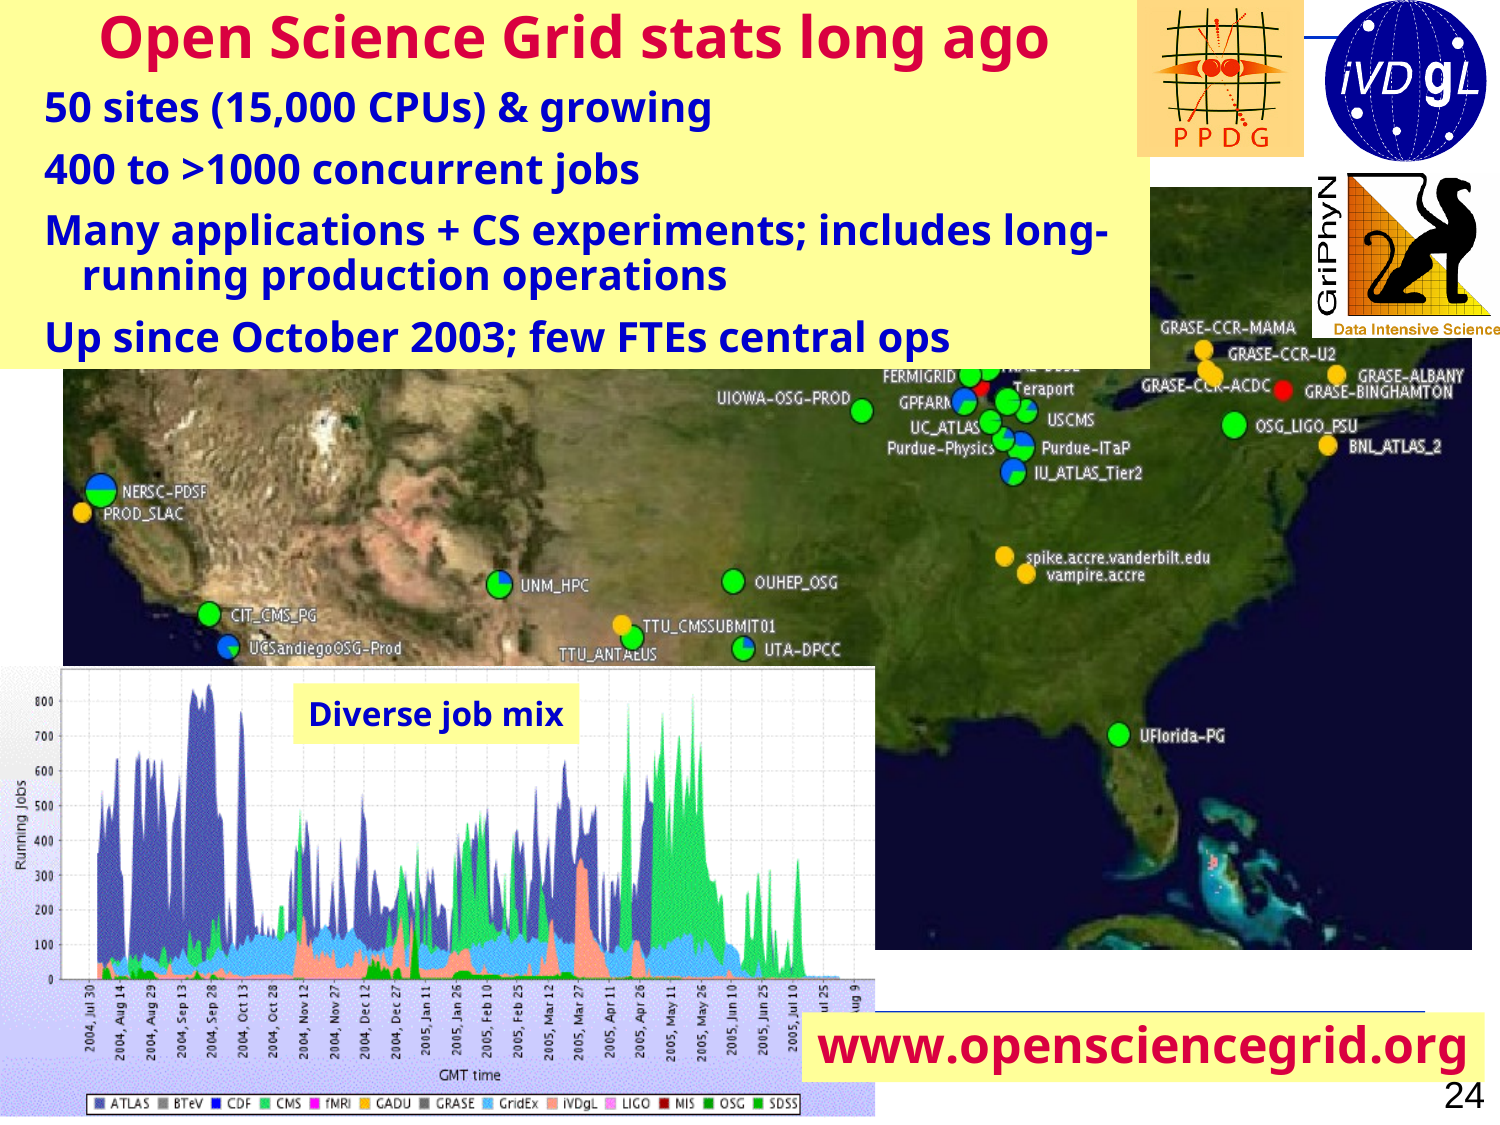

Open Science Grid stats long ago
50 sites (15,000 CPUs) & growing
400 to >1000 concurrent jobs
Many applications + CS experiments; includes long-running production operations
Up since October 2003; few FTEs central ops
Diverse job mix
www.opensciencegrid.org